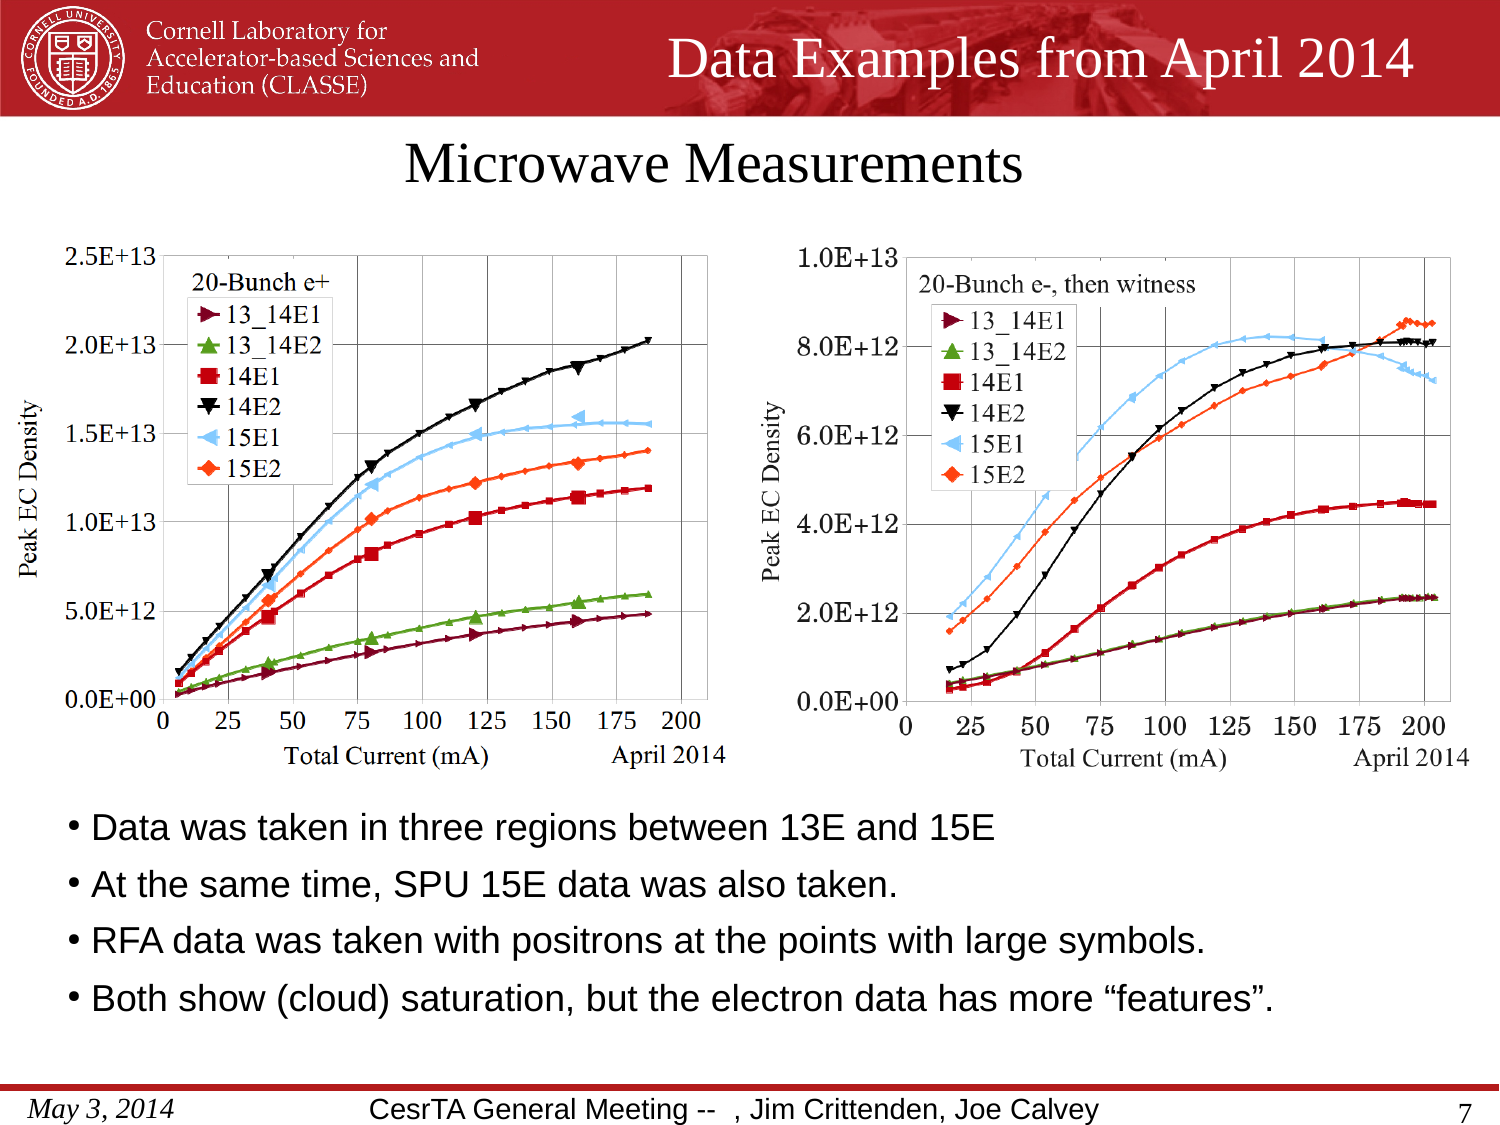

Data Examples from April 2014
#
Microwave Measurements
 Data was taken in three regions between 13E and 15E
 At the same time, SPU 15E data was also taken.
 RFA data was taken with positrons at the points with large symbols.
 Both show (cloud) saturation, but the electron data has more “features”.
May 3, 2014